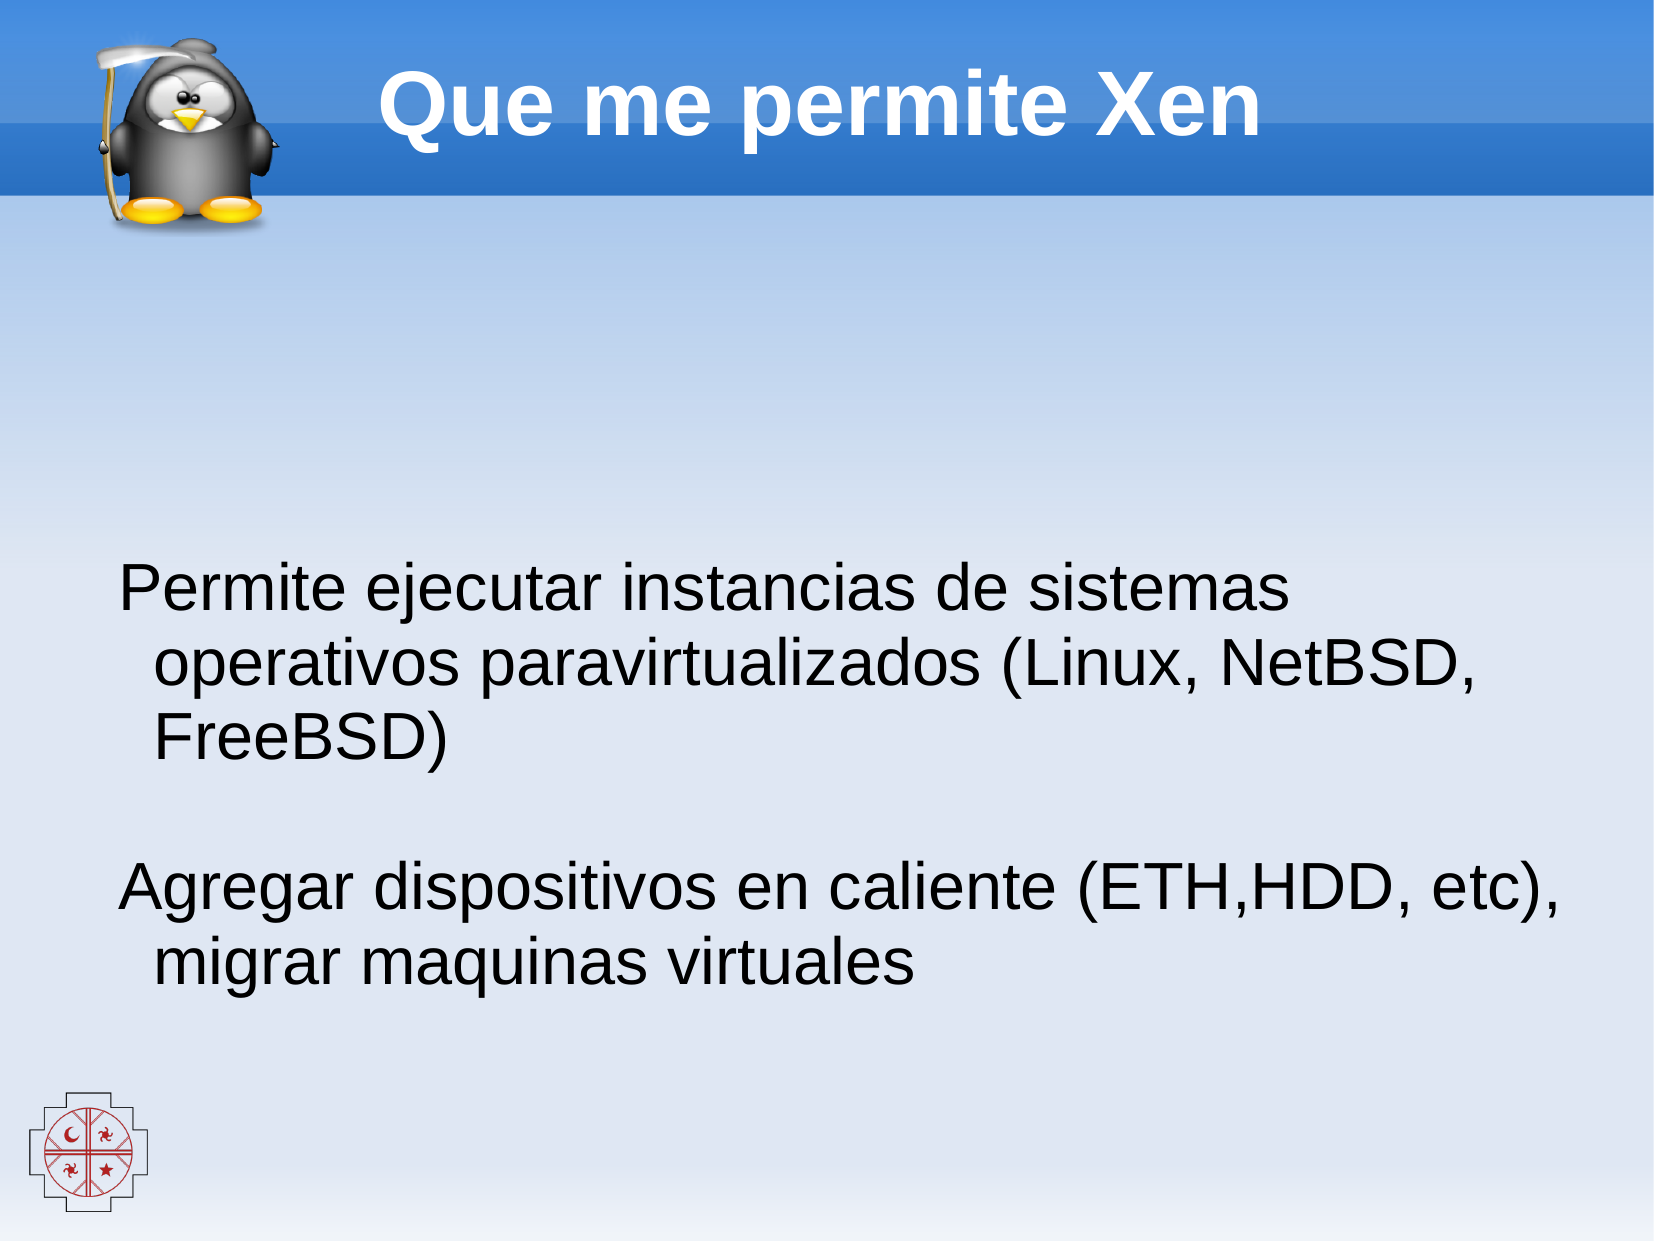

# Que me permite Xen
Permite ejecutar instancias de sistemas operativos paravirtualizados (Linux, NetBSD, FreeBSD)
Agregar dispositivos en caliente (ETH,HDD, etc), migrar maquinas virtuales